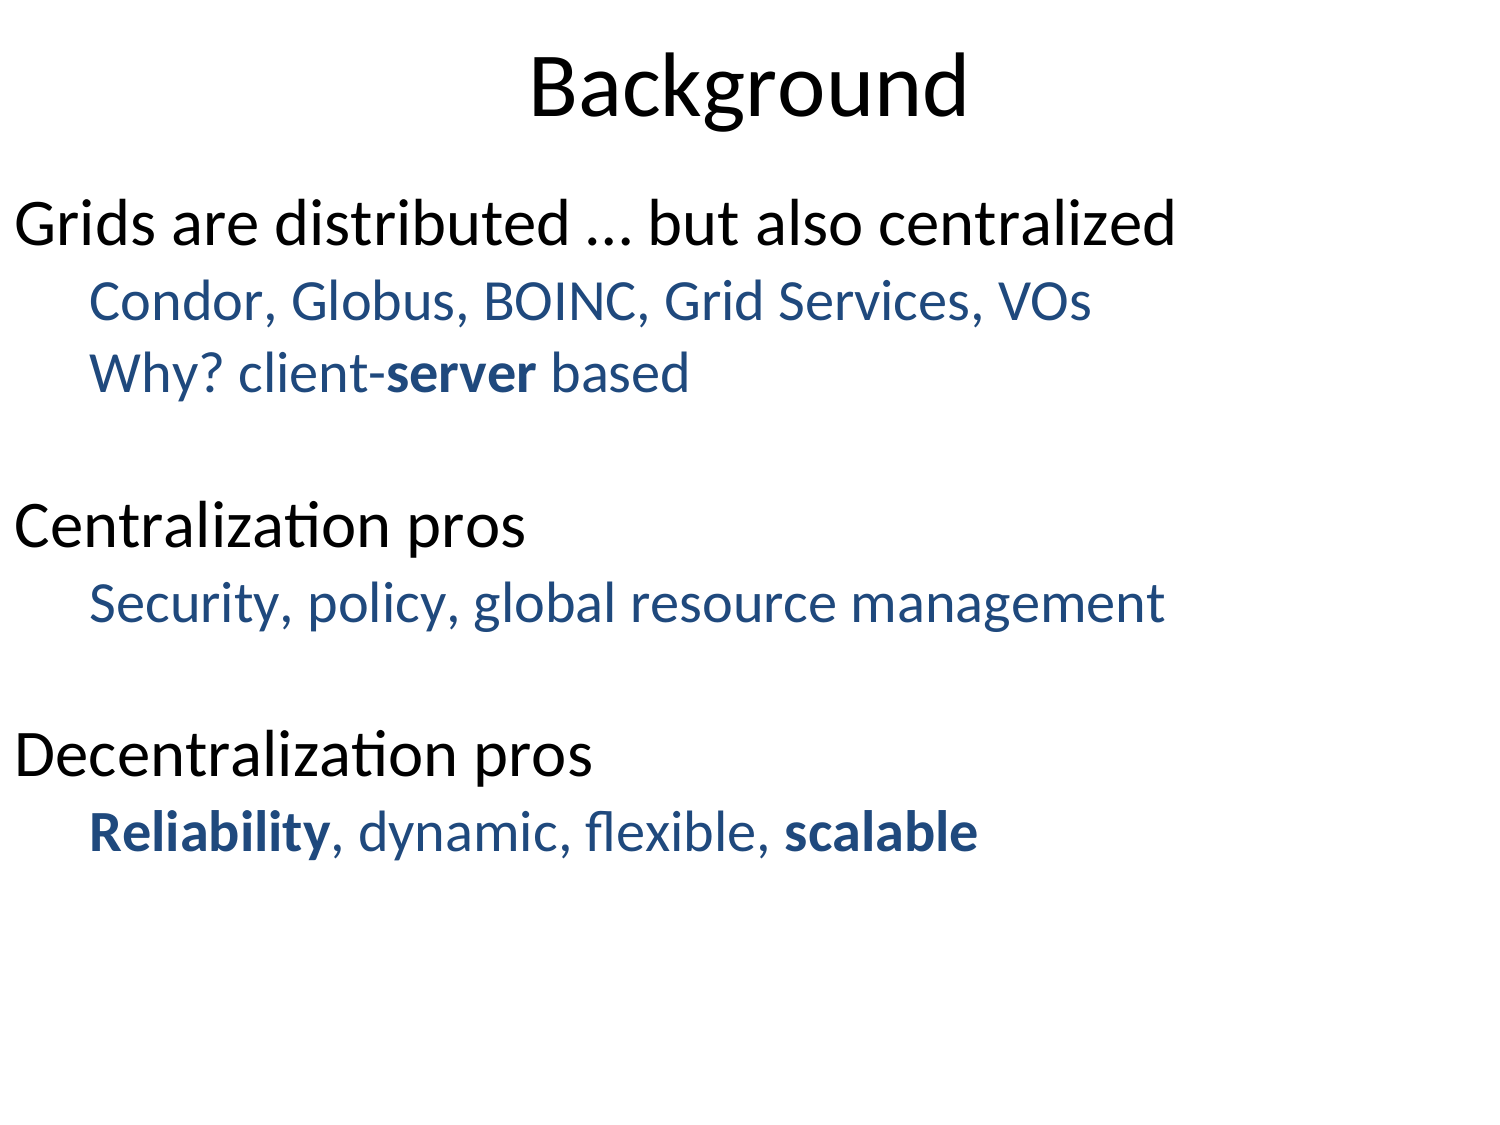

# Background
Grids are distributed … but also centralized
Condor, Globus, BOINC, Grid Services, VOs
Why? client-server based
Centralization pros
Security, policy, global resource management
Decentralization pros
Reliability, dynamic, flexible, scalable